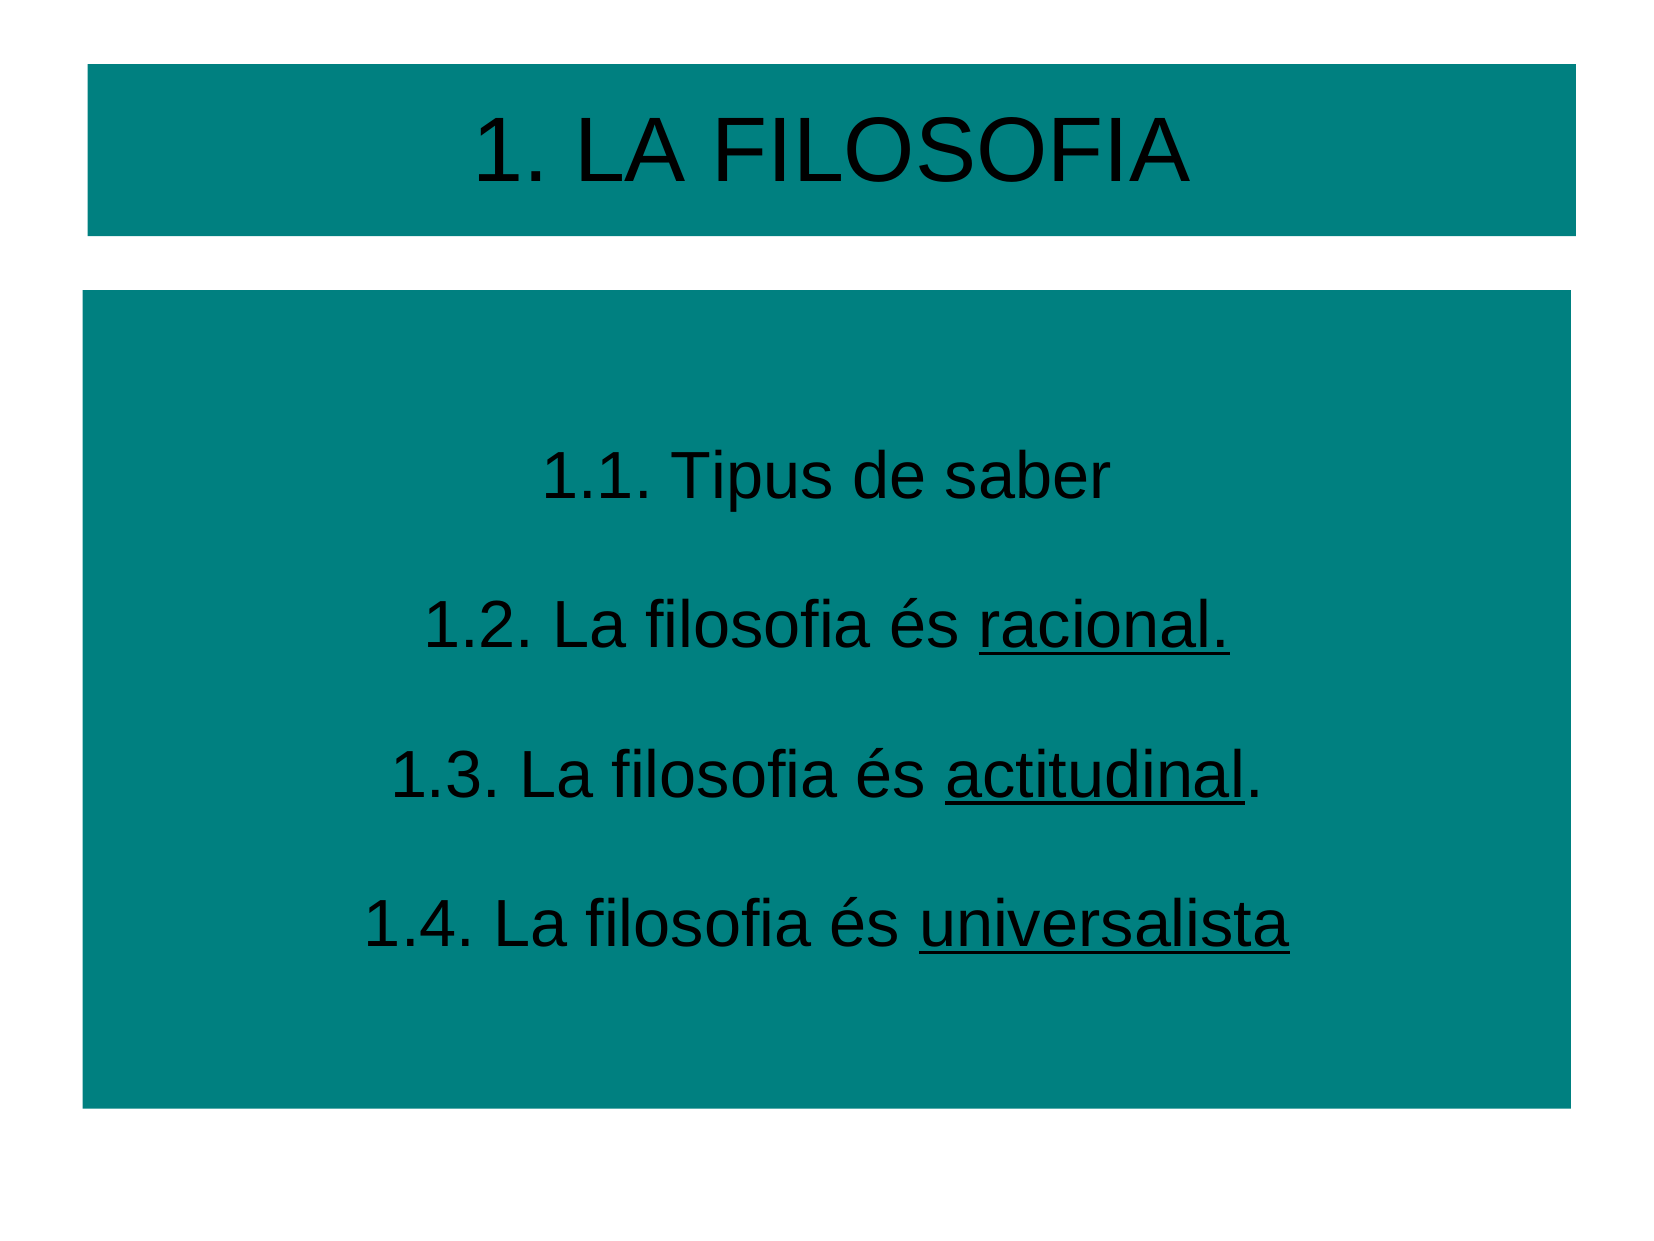

#
1. LA FILOSOFIA
1.1. Tipus de saber
1.2. La filosofia és racional.
1.3. La filosofia és actitudinal.
1.4. La filosofia és universalista